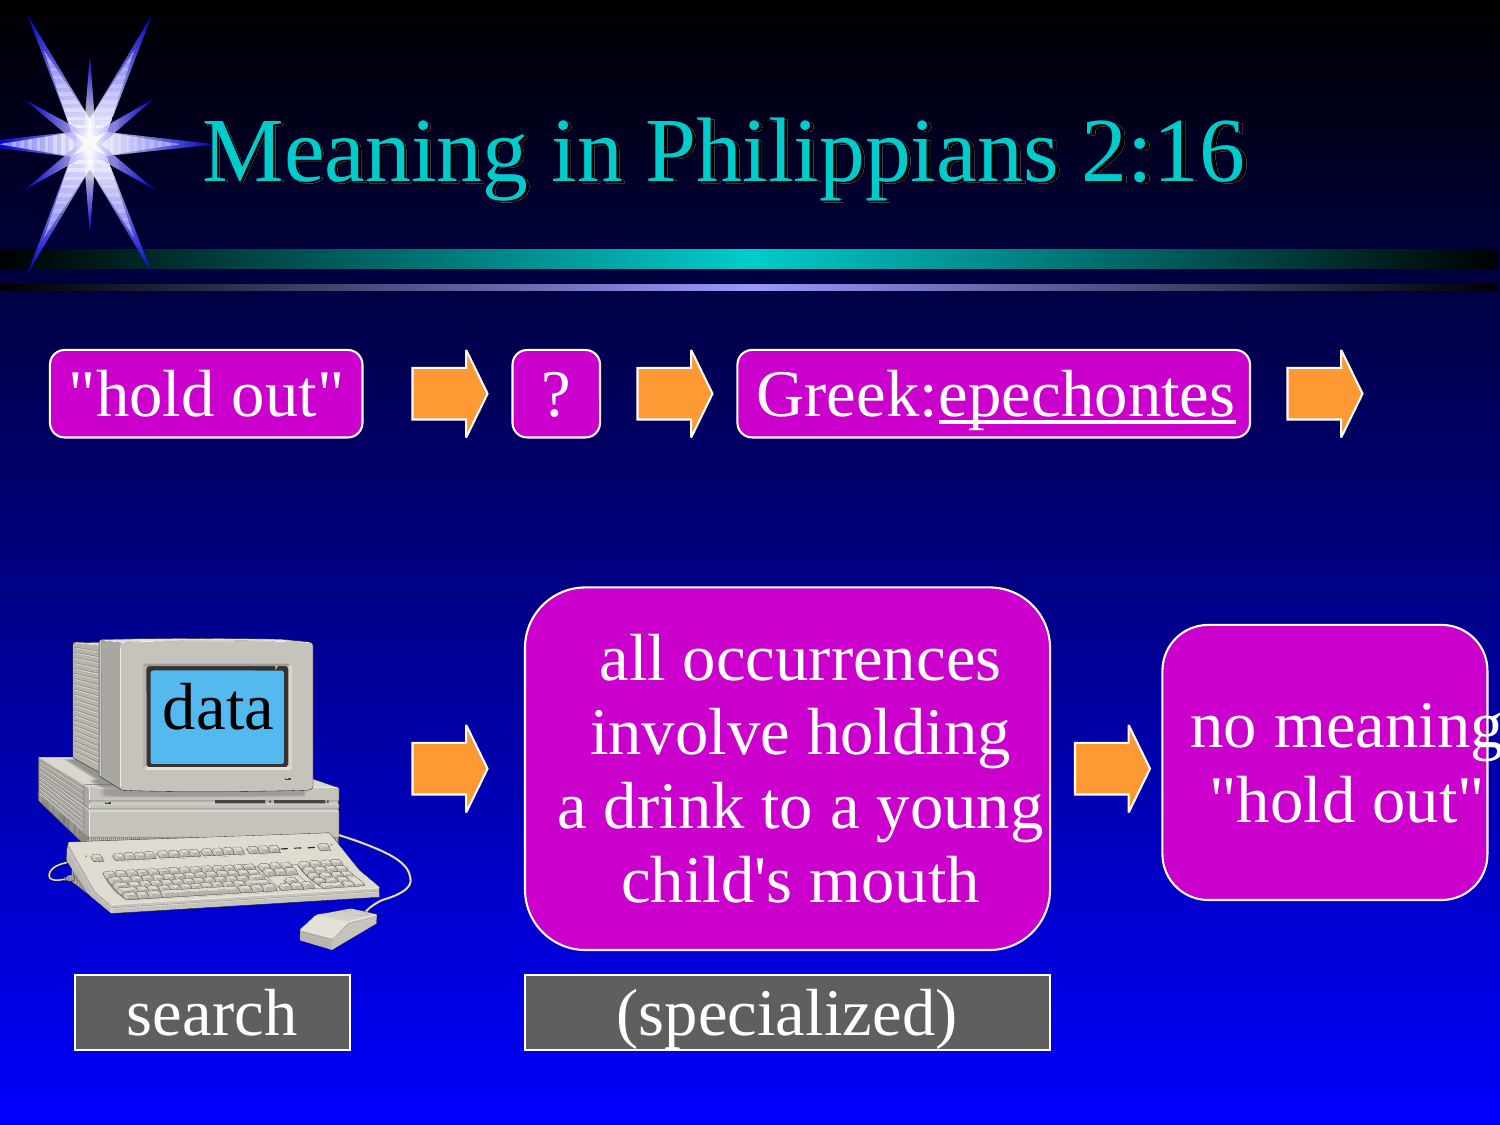

# Meaning in Philippians 2:16
"hold out"
?
Greek:epechontes
all occurrences
involve holding
a drink to a young
child's mouth
no meaning
"hold out"
data
search
(specialized)